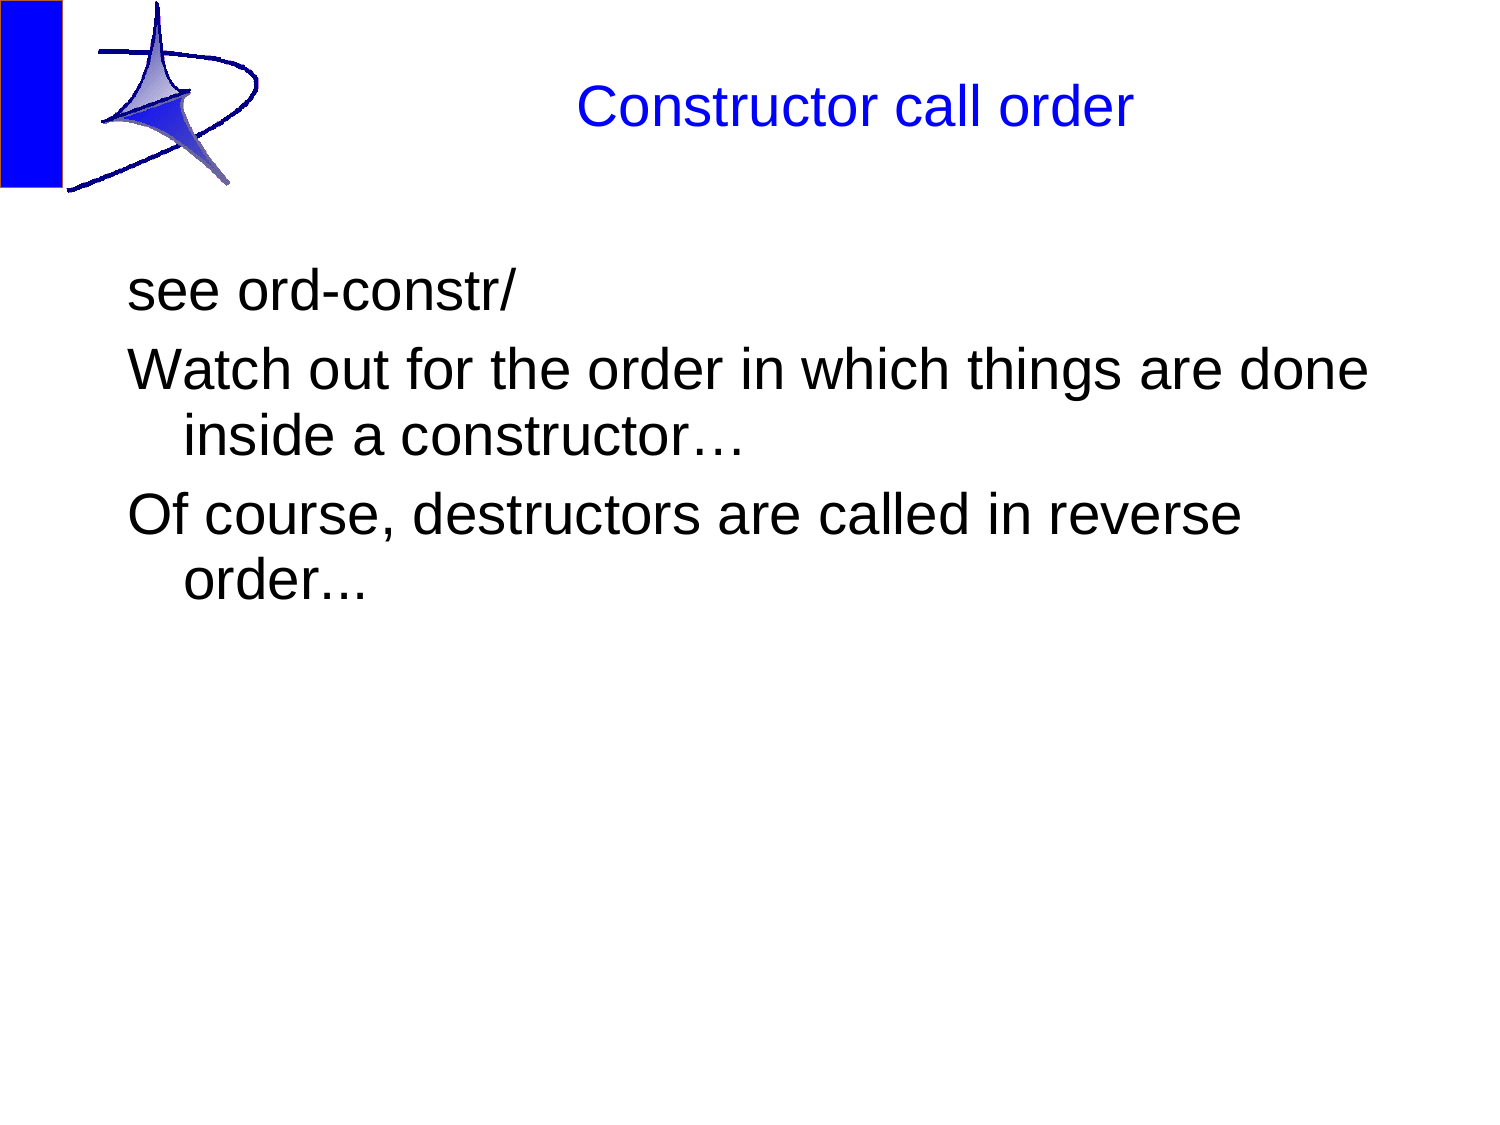

# Constructor call order
see ord-constr/
Watch out for the order in which things are done inside a constructor…
Of course, destructors are called in reverse order...